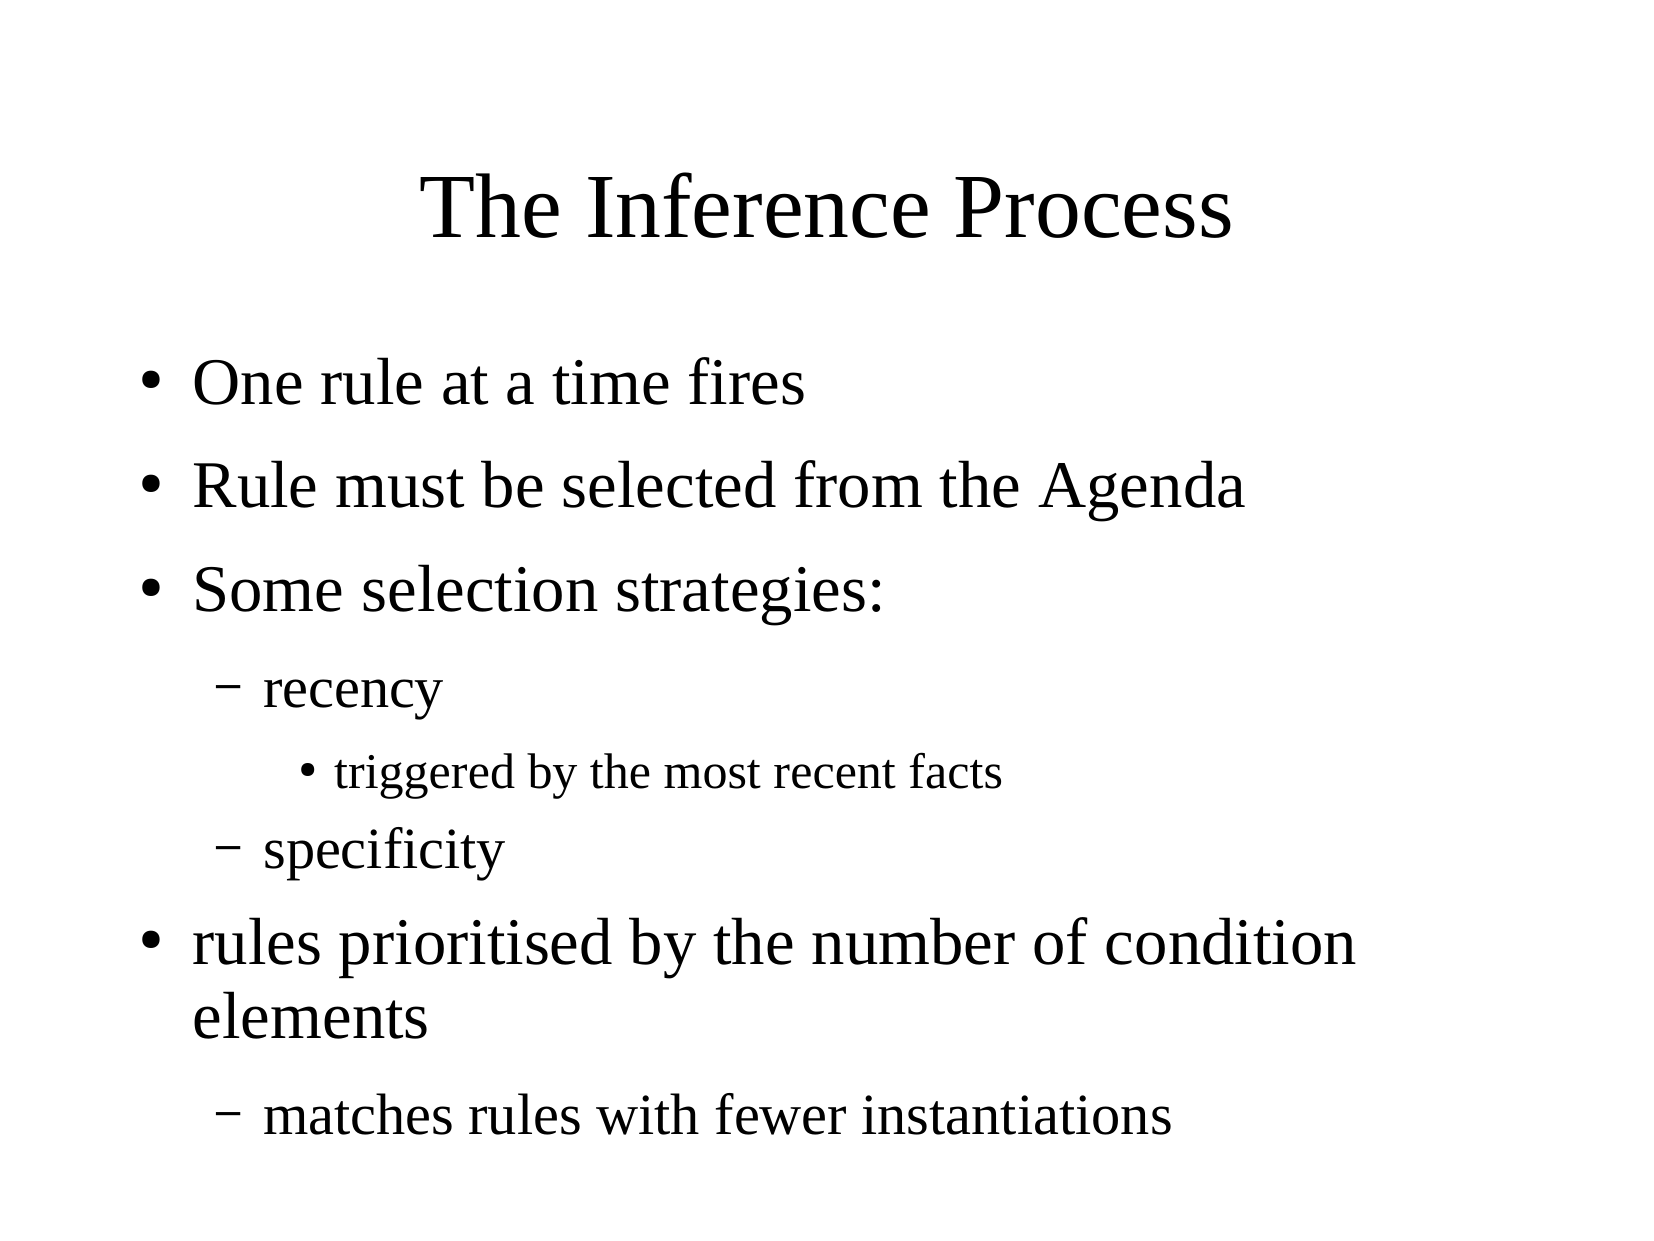

# The Inference Process
One rule at a time fires
Rule must be selected from the Agenda
Some selection strategies:
recency
triggered by the most recent facts
specificity
rules prioritised by the number of condition elements
matches rules with fewer instantiations